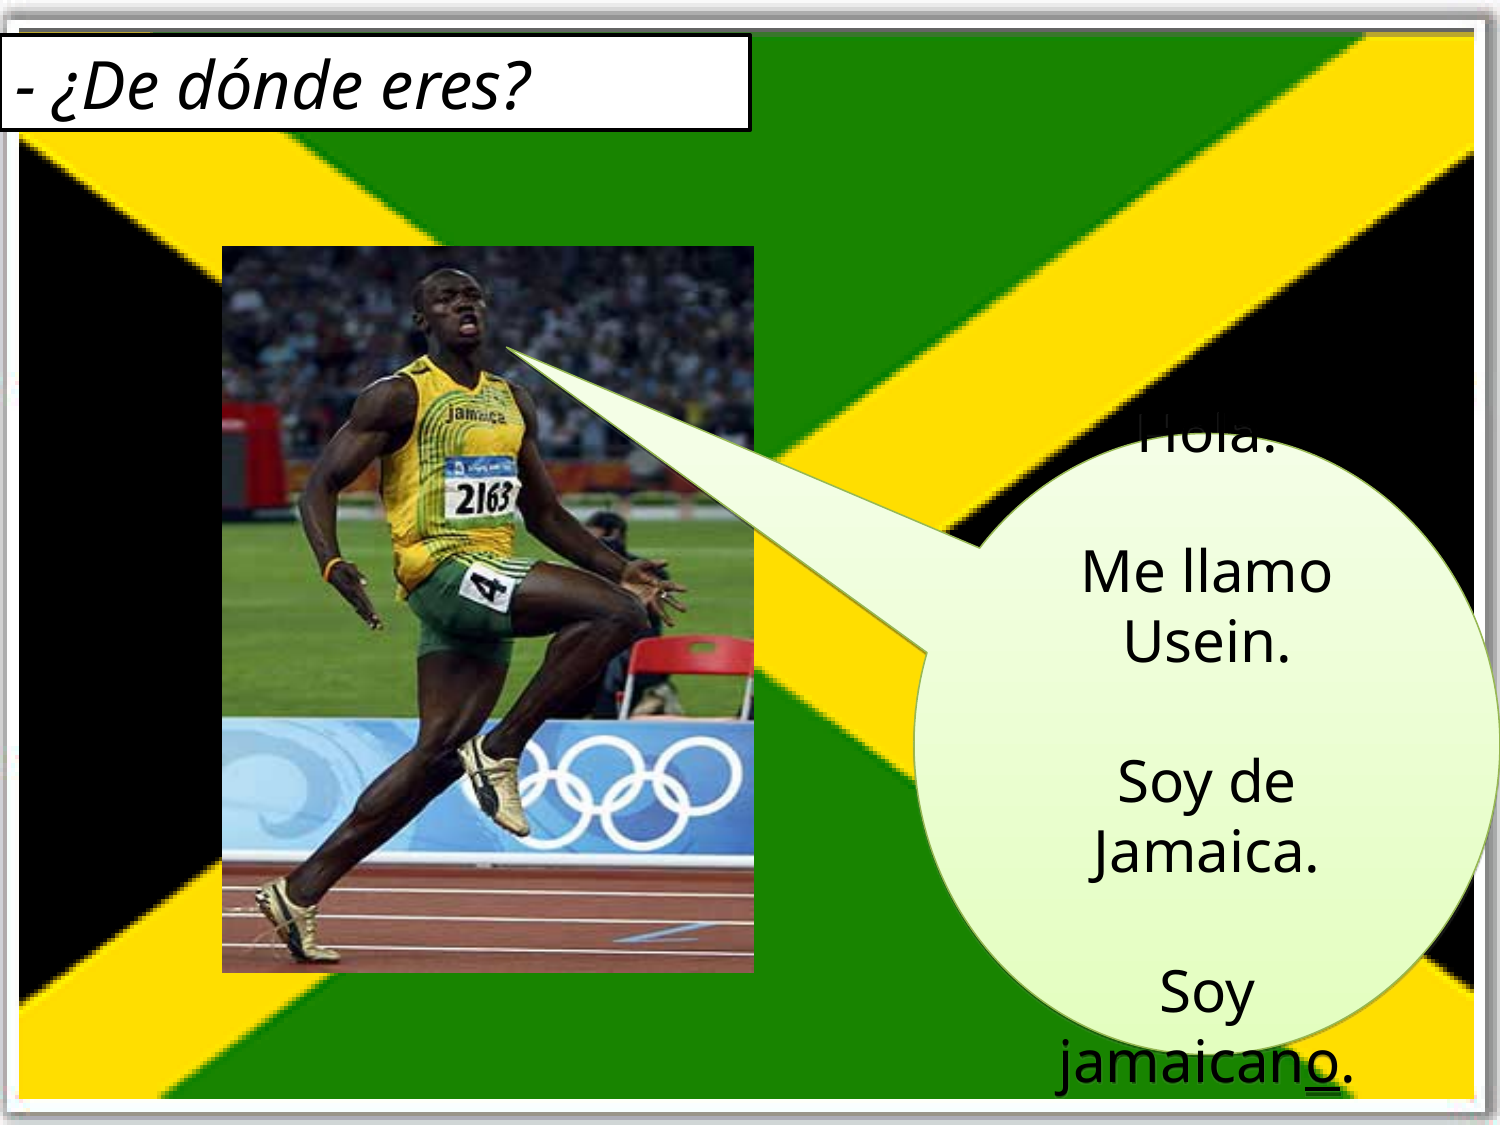

- ¿De dónde eres?
Hola.
Me llamo Usein.
Soy de Jamaica.
Soy jamaicano.